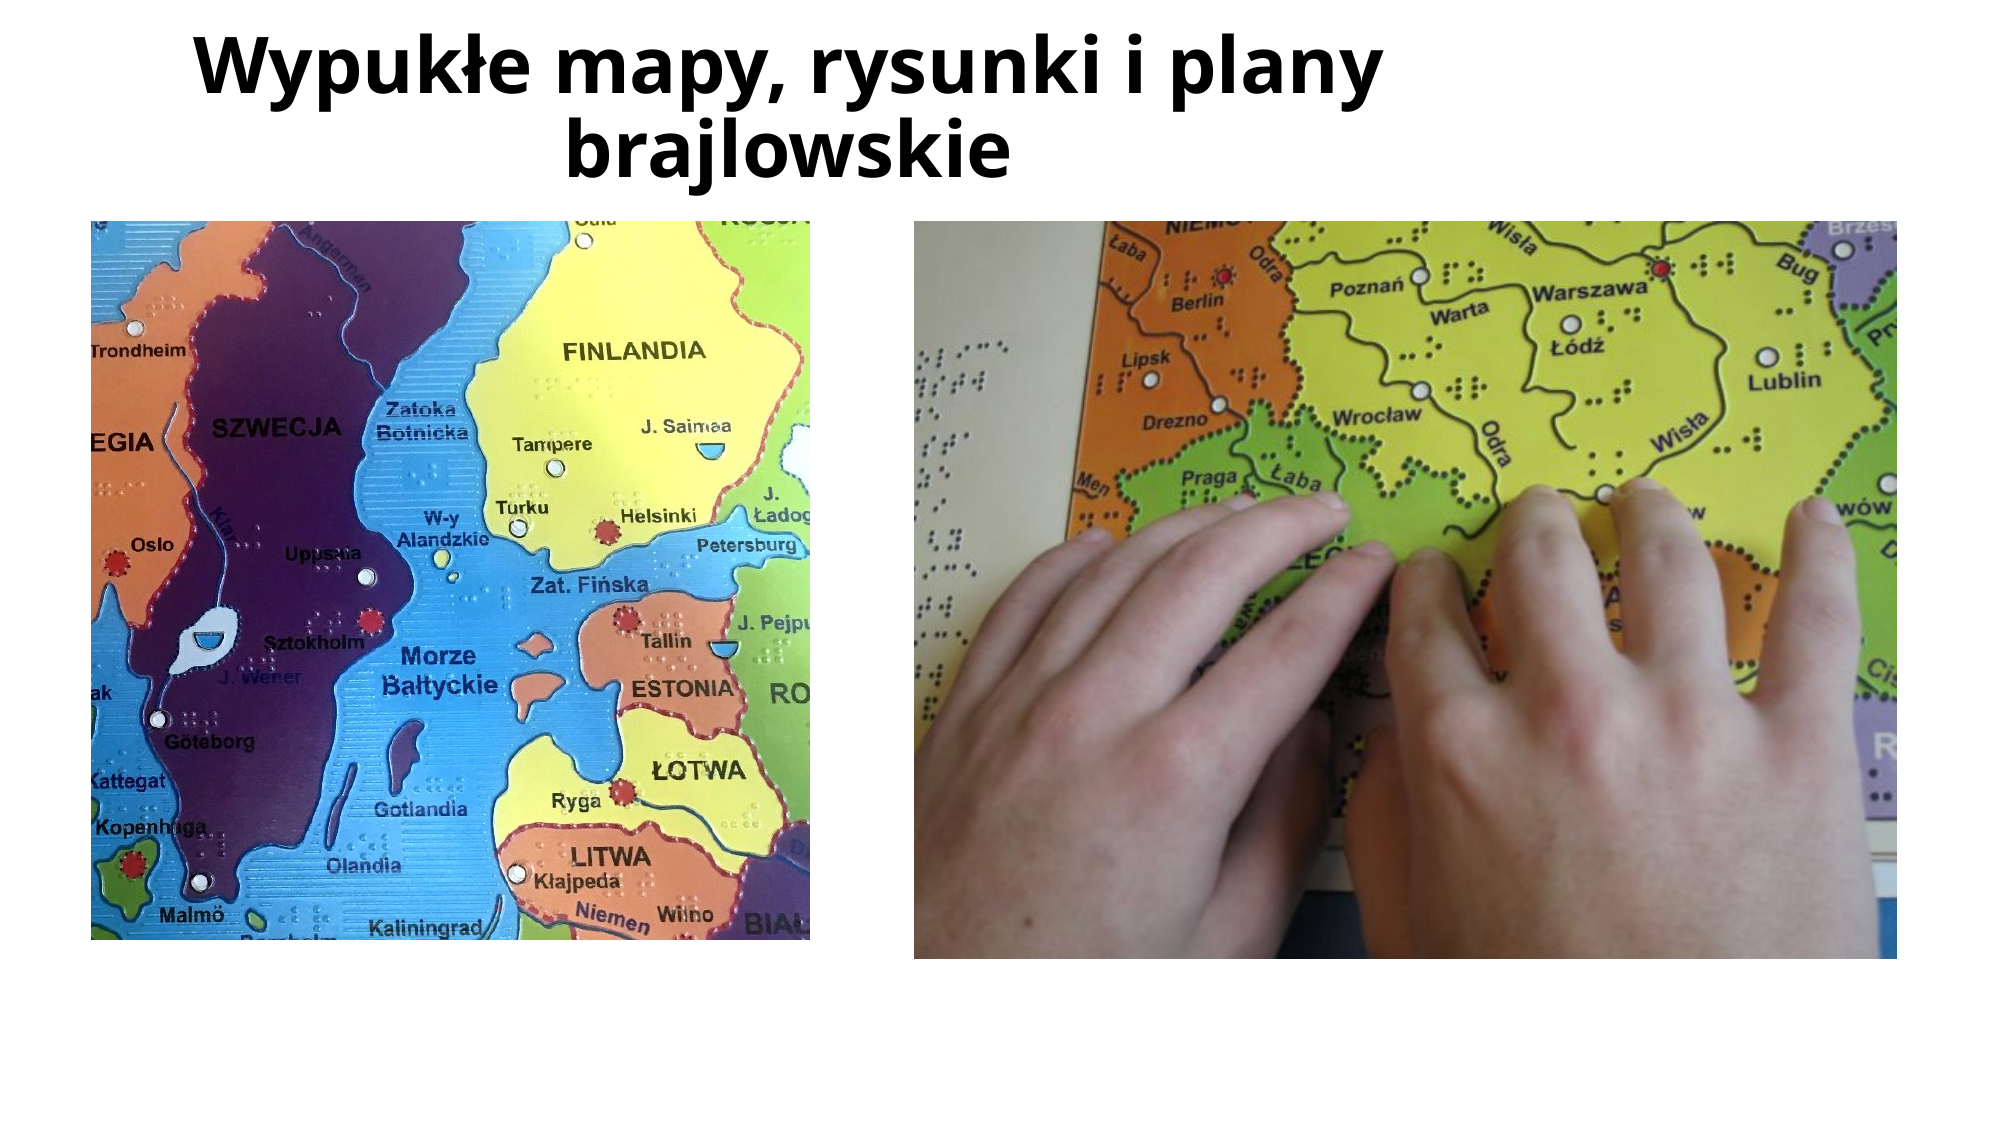

# Wypukłe mapy, rysunki i plany brajlowskie